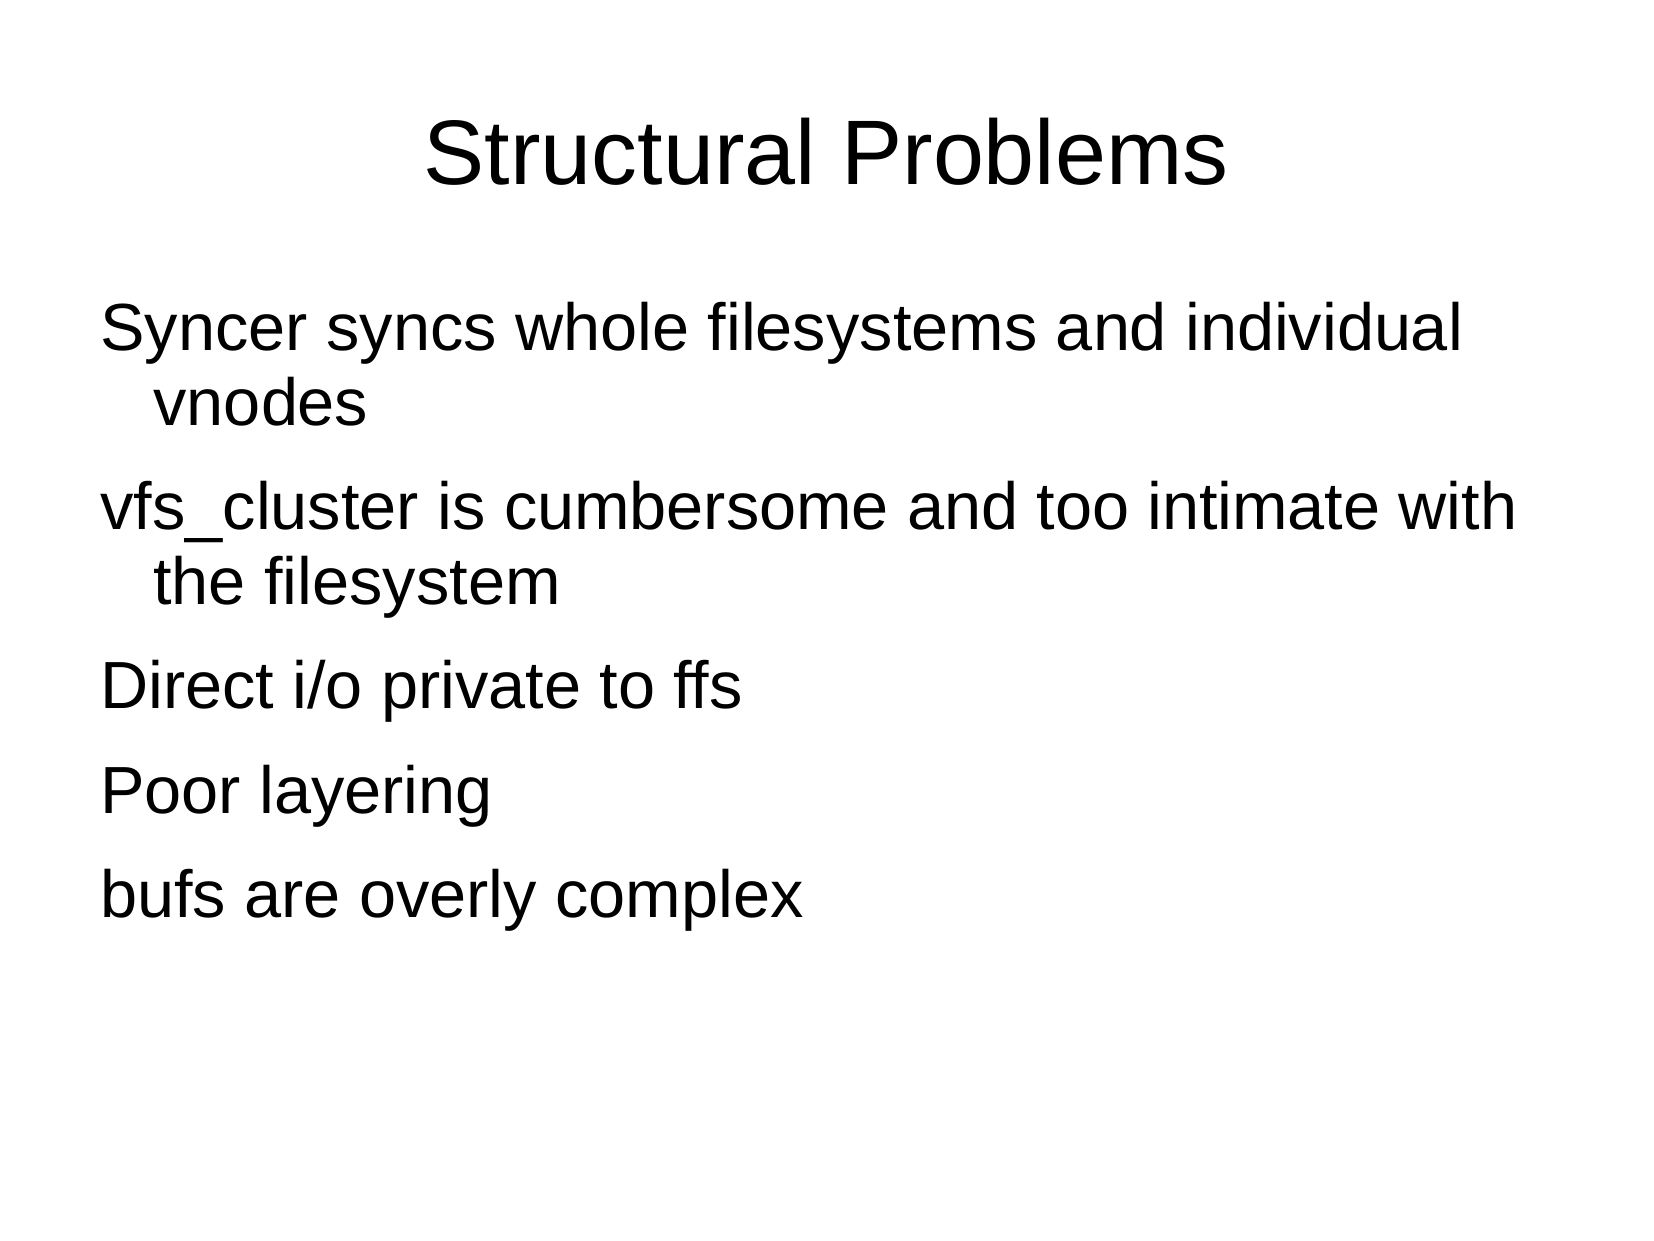

# Structural Problems
Syncer syncs whole filesystems and individual vnodes
vfs_cluster is cumbersome and too intimate with the filesystem
Direct i/o private to ffs
Poor layering
bufs are overly complex